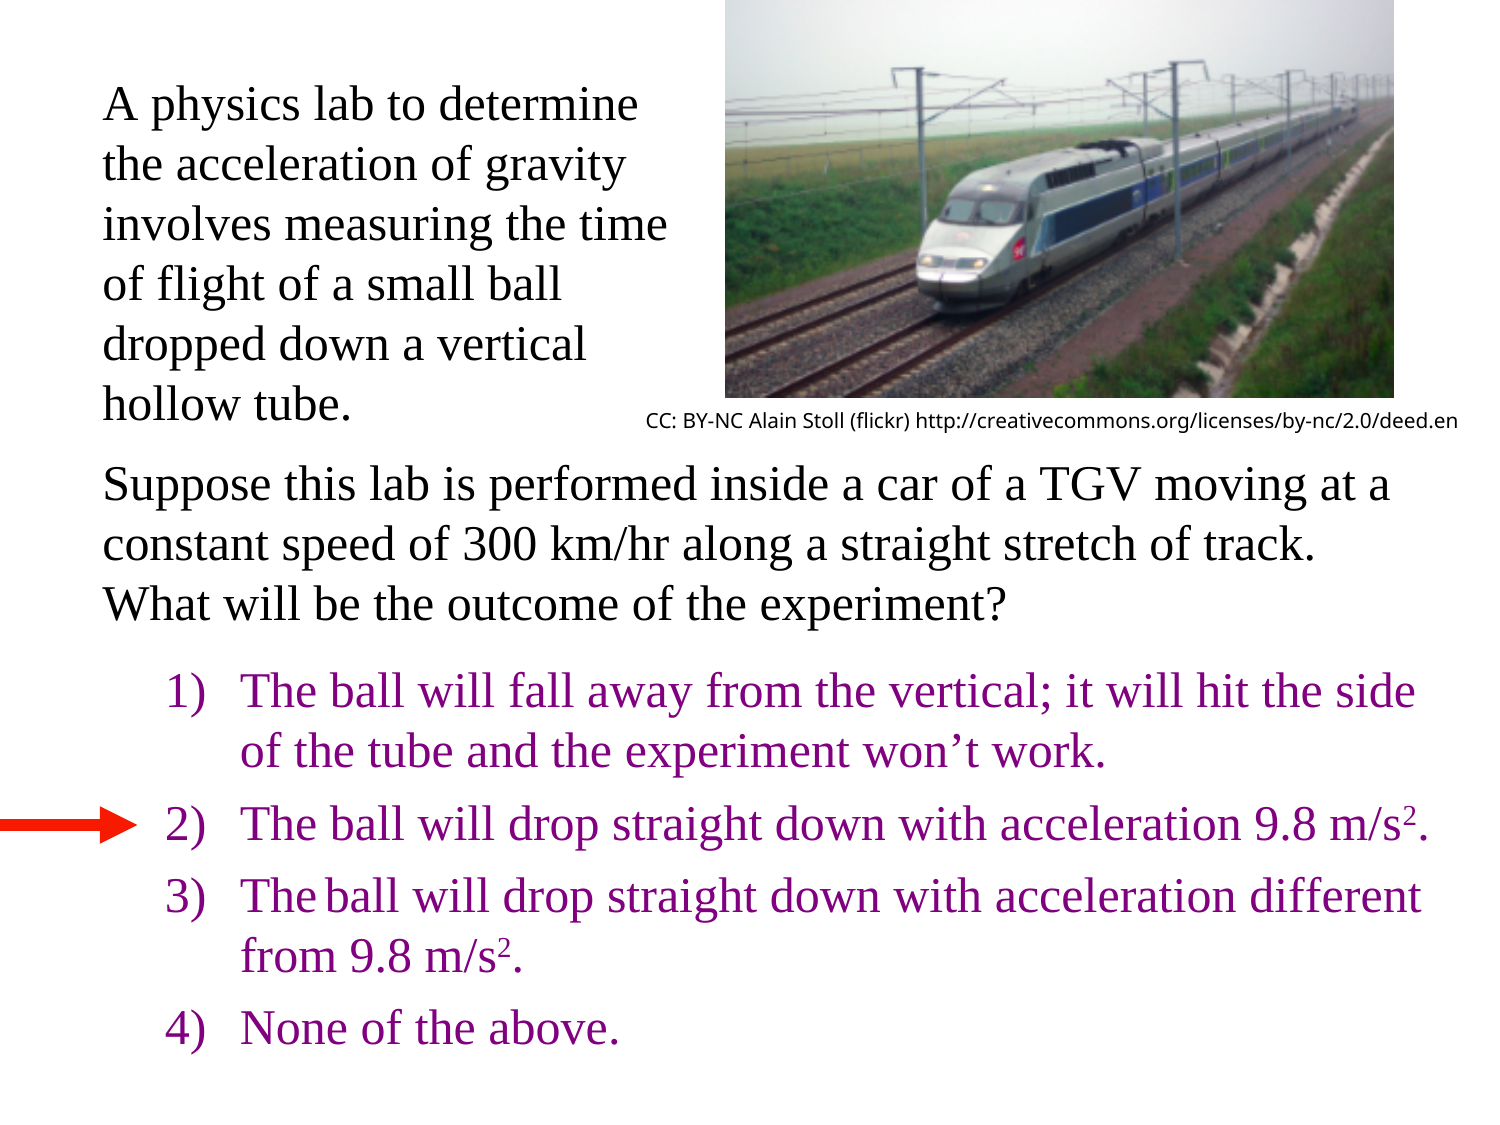

A physics lab to determine the acceleration of gravity involves measuring the time of flight of a small ball dropped down a vertical hollow tube.
CC: BY-NC Alain Stoll (flickr) http://creativecommons.org/licenses/by-nc/2.0/deed.en
Suppose this lab is performed inside a car of a TGV moving at a constant speed of 300 km/hr along a straight stretch of track. What will be the outcome of the experiment?
The ball will fall away from the vertical; it will hit the side of the tube and the experiment won’t work.
The ball will drop straight down with acceleration 9.8 m/s2.
The ball will drop straight down with acceleration different from 9.8 m/s2.
None of the above.